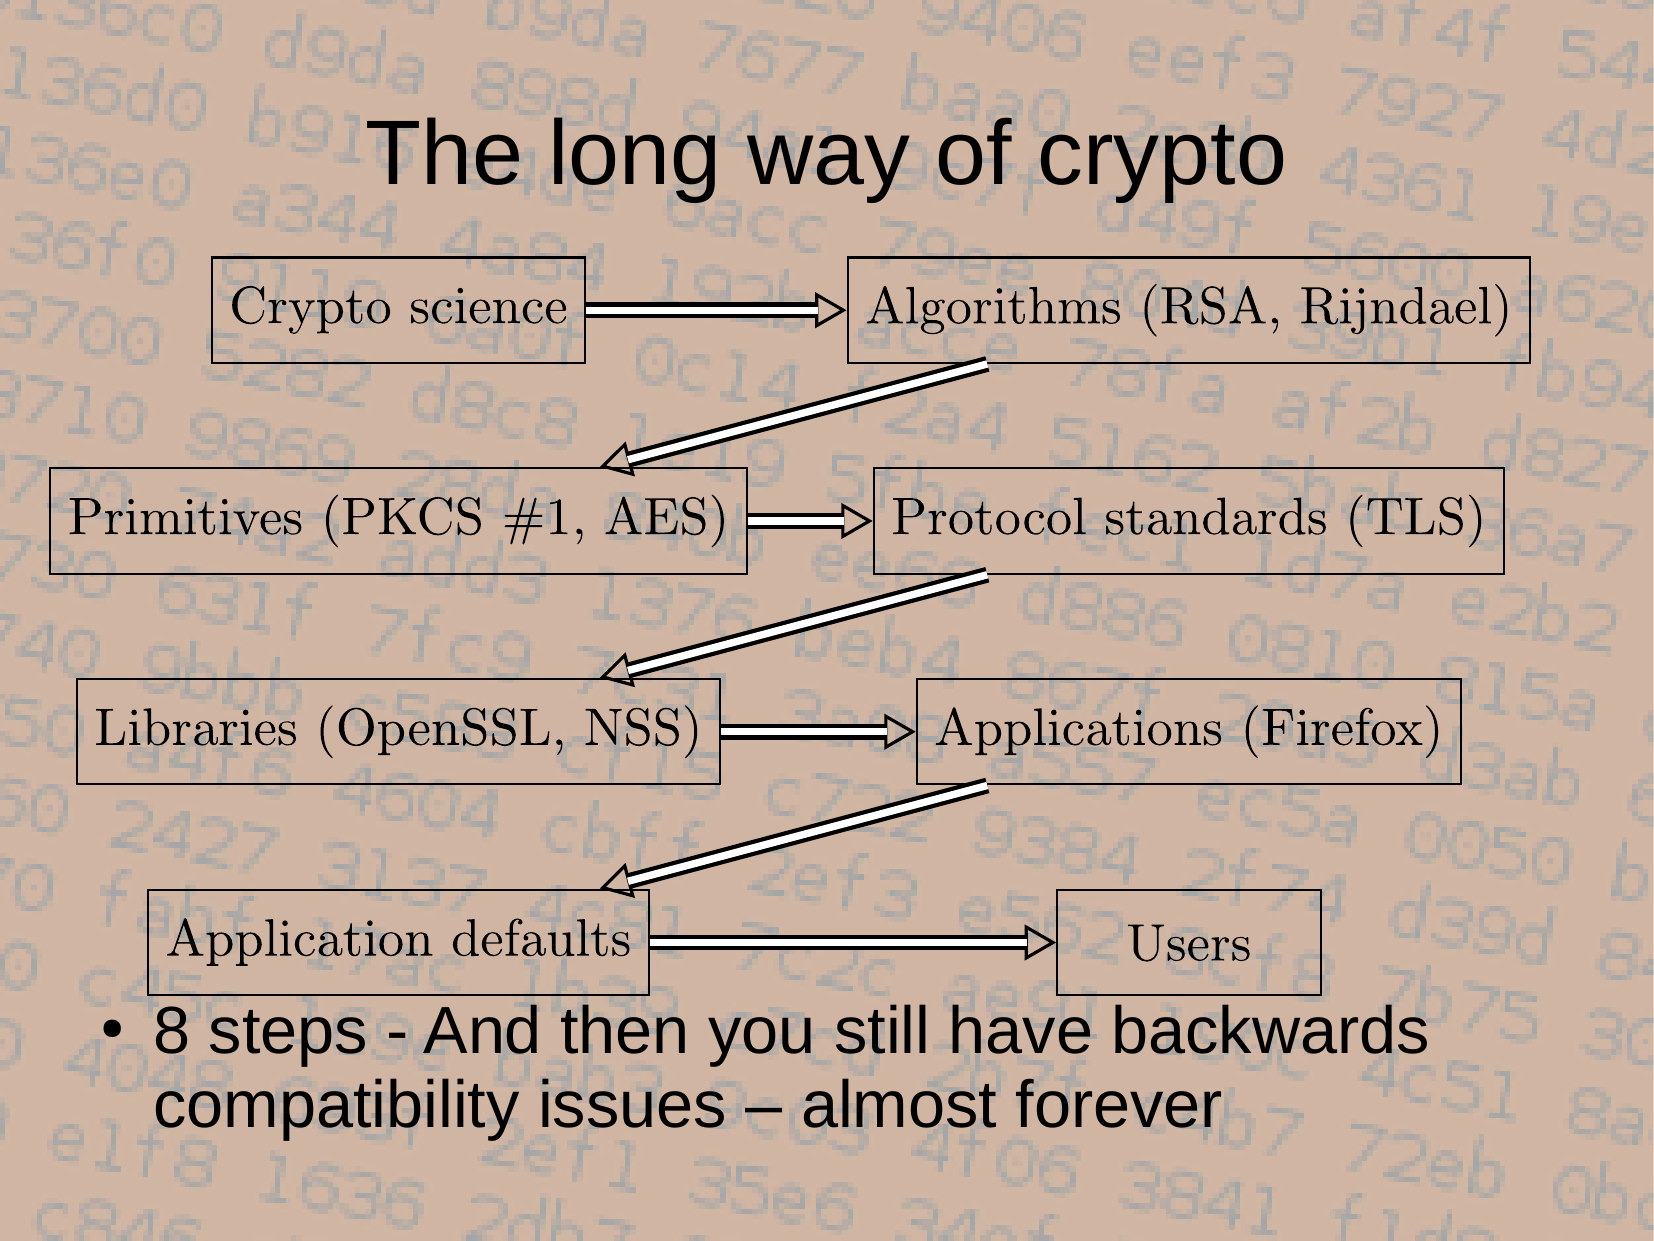

# The long way of crypto
8 steps - And then you still have backwards compatibility issues – almost forever